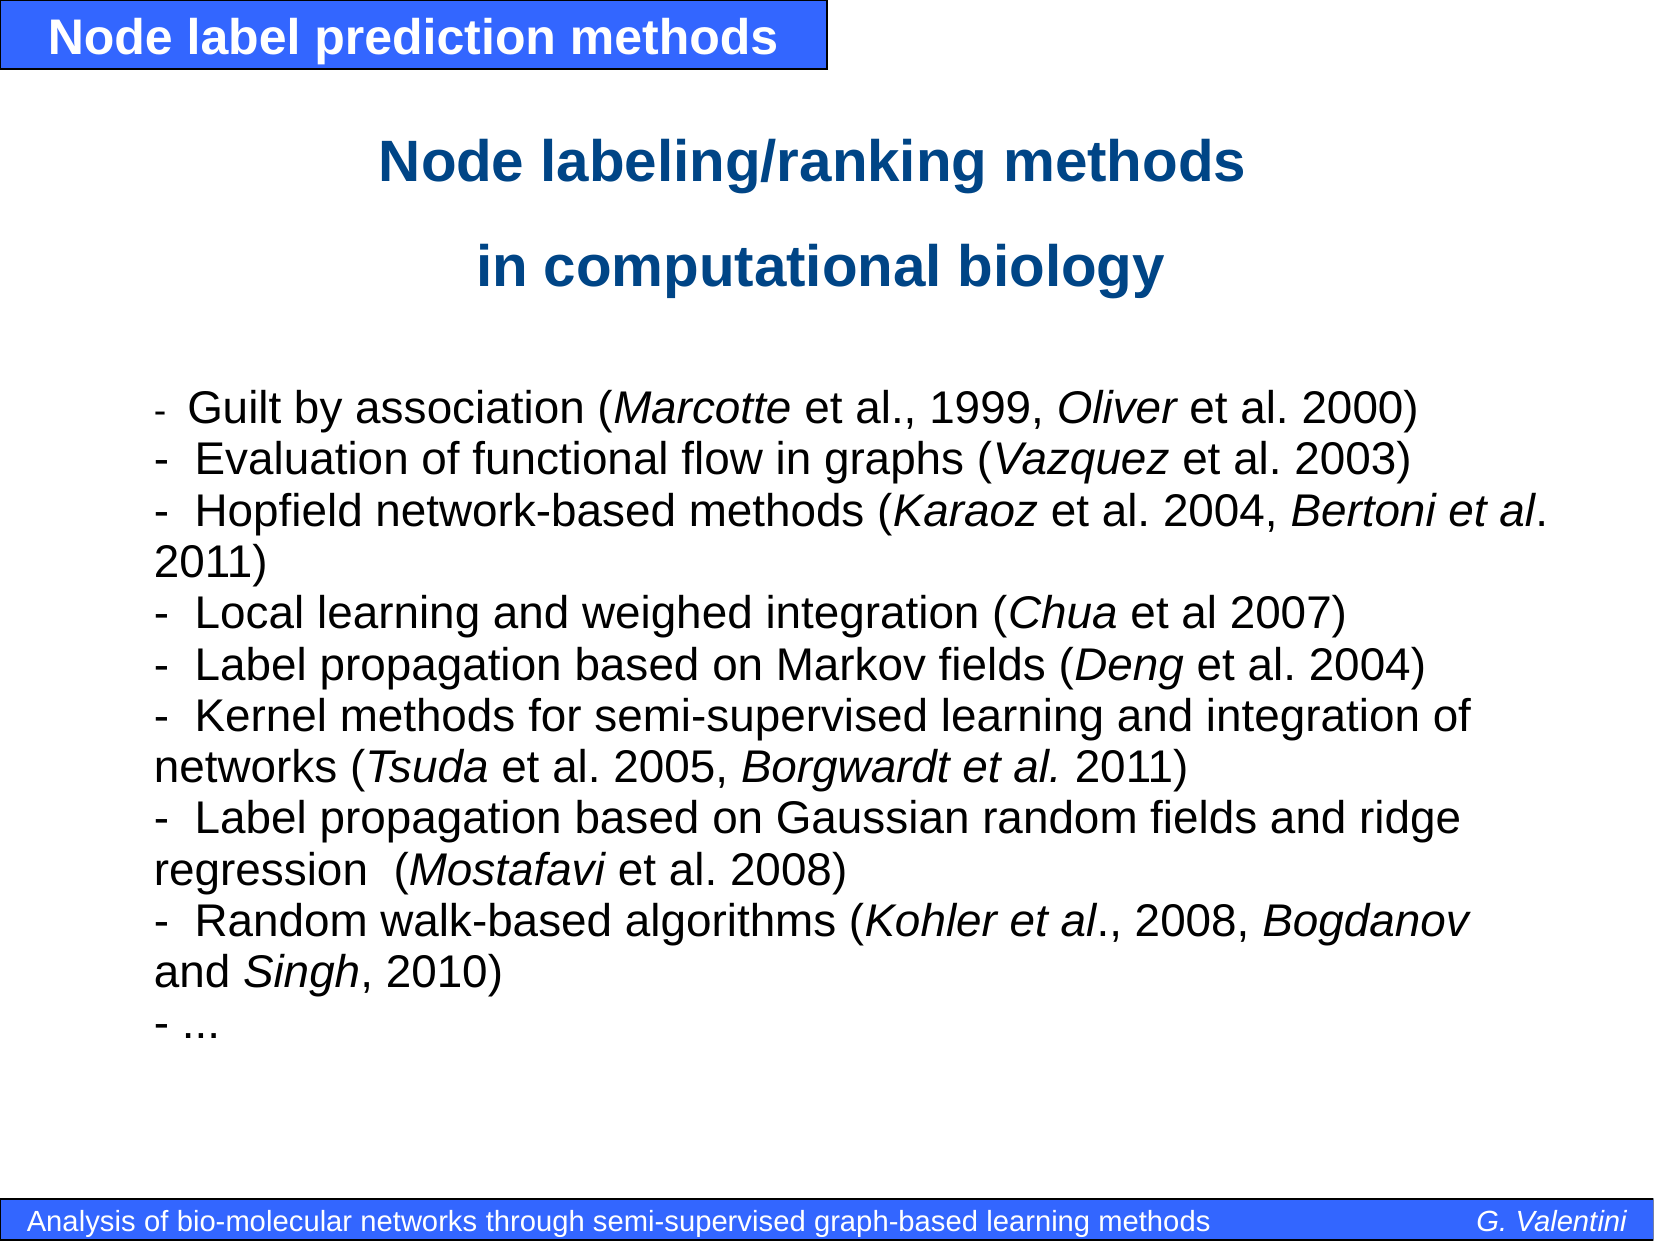

Node label prediction methods
Node labeling/ranking methods
in computational biology
- Guilt by association (Marcotte et al., 1999, Oliver et al. 2000)
- Evaluation of functional flow in graphs (Vazquez et al. 2003)
- Hopfield network-based methods (Karaoz et al. 2004, Bertoni et al. 2011)
- Local learning and weighed integration (Chua et al 2007)
- Label propagation based on Markov fields (Deng et al. 2004)
- Kernel methods for semi-supervised learning and integration of networks (Tsuda et al. 2005, Borgwardt et al. 2011)
- Label propagation based on Gaussian random fields and ridge regression (Mostafavi et al. 2008)
- Random walk-based algorithms (Kohler et al., 2008, Bogdanov and Singh, 2010)
- ...
Analysis of bio-molecular networks through semi-supervised graph-based learning methods G. Valentini